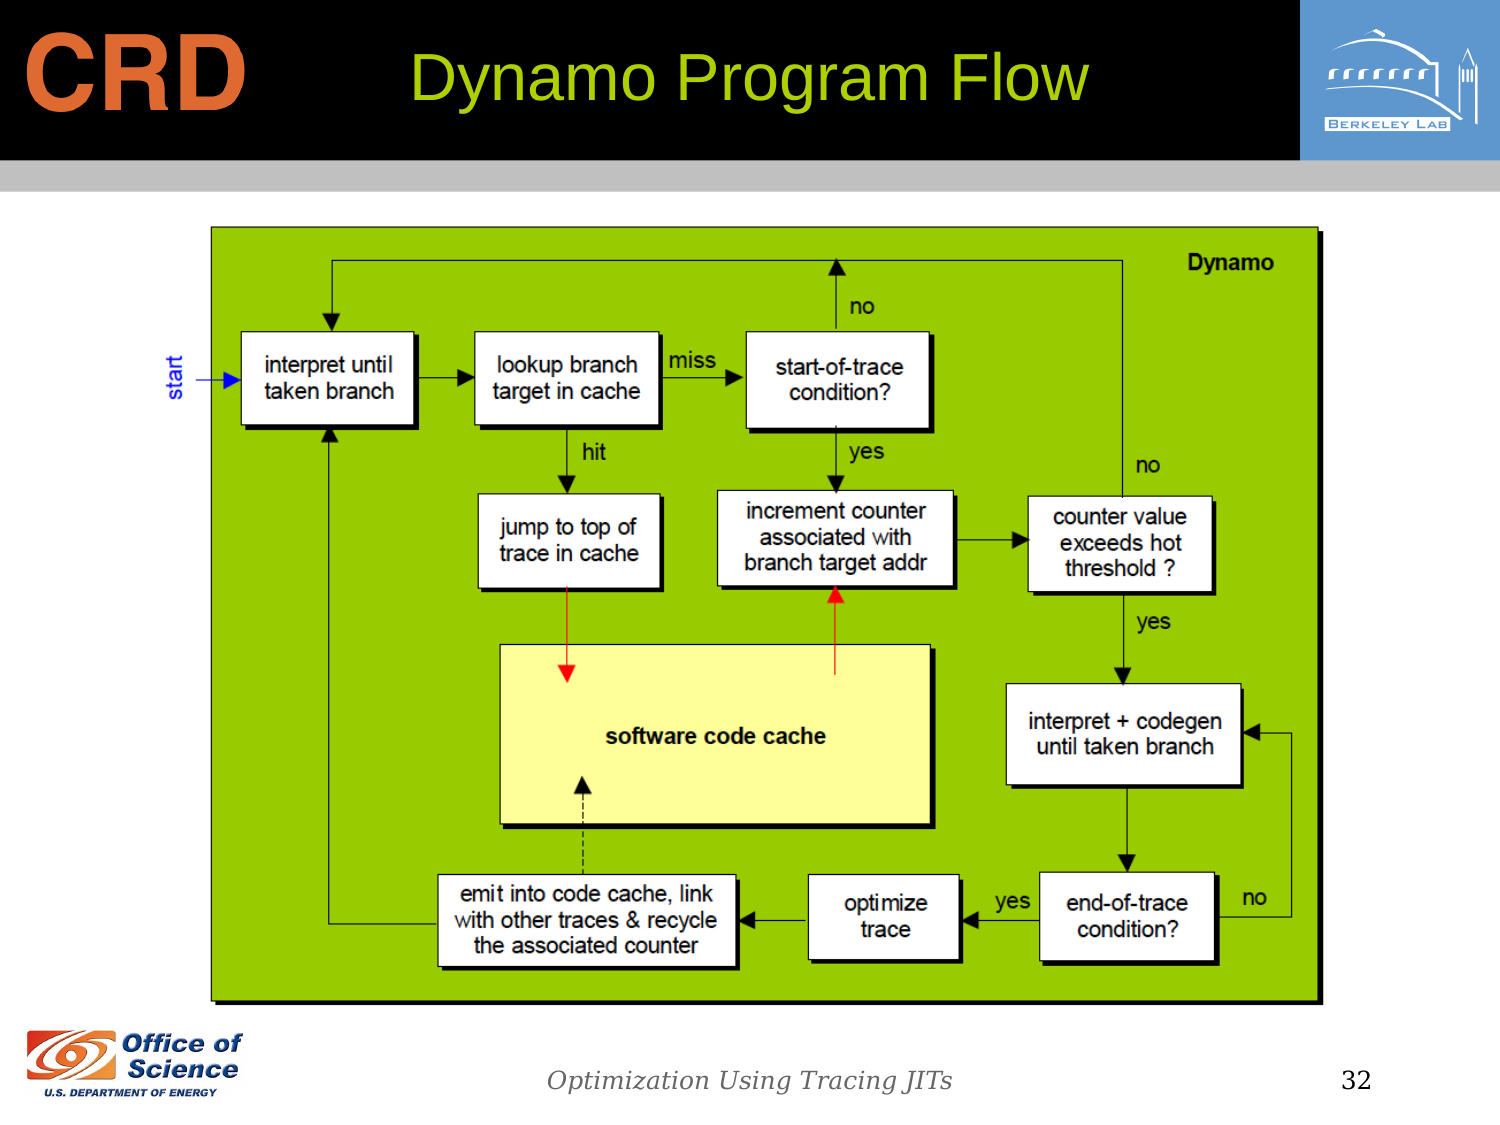

# Dynamo Program Flow
Optimization Using Tracing JITs
32